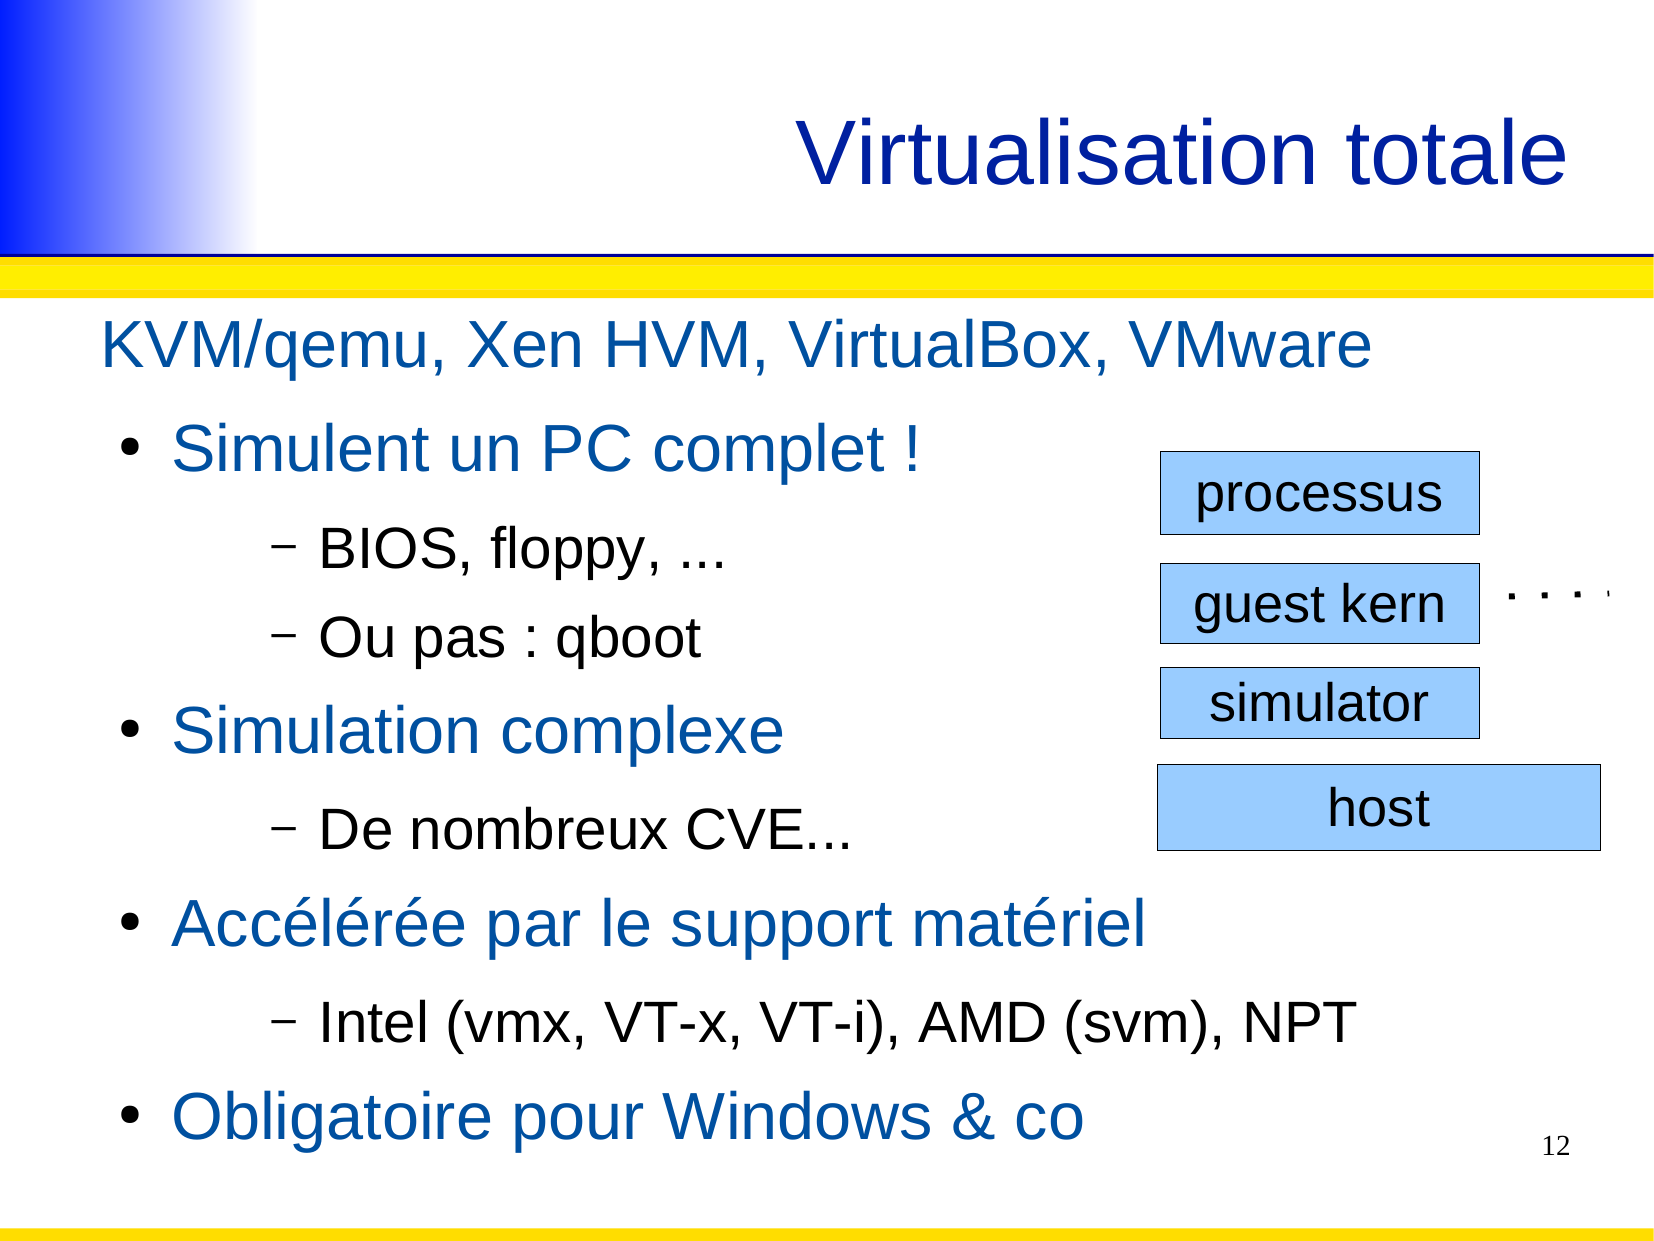

# Virtualisation totale
KVM/qemu, Xen HVM, VirtualBox, VMware
Simulent un PC complet !
BIOS, floppy, ...
Ou pas : qboot
Simulation complexe
De nombreux CVE...
Accélérée par le support matériel
Intel (vmx, VT-x, VT-i), AMD (svm), NPT
Obligatoire pour Windows & co
processus
guest kern
simulator
host
12